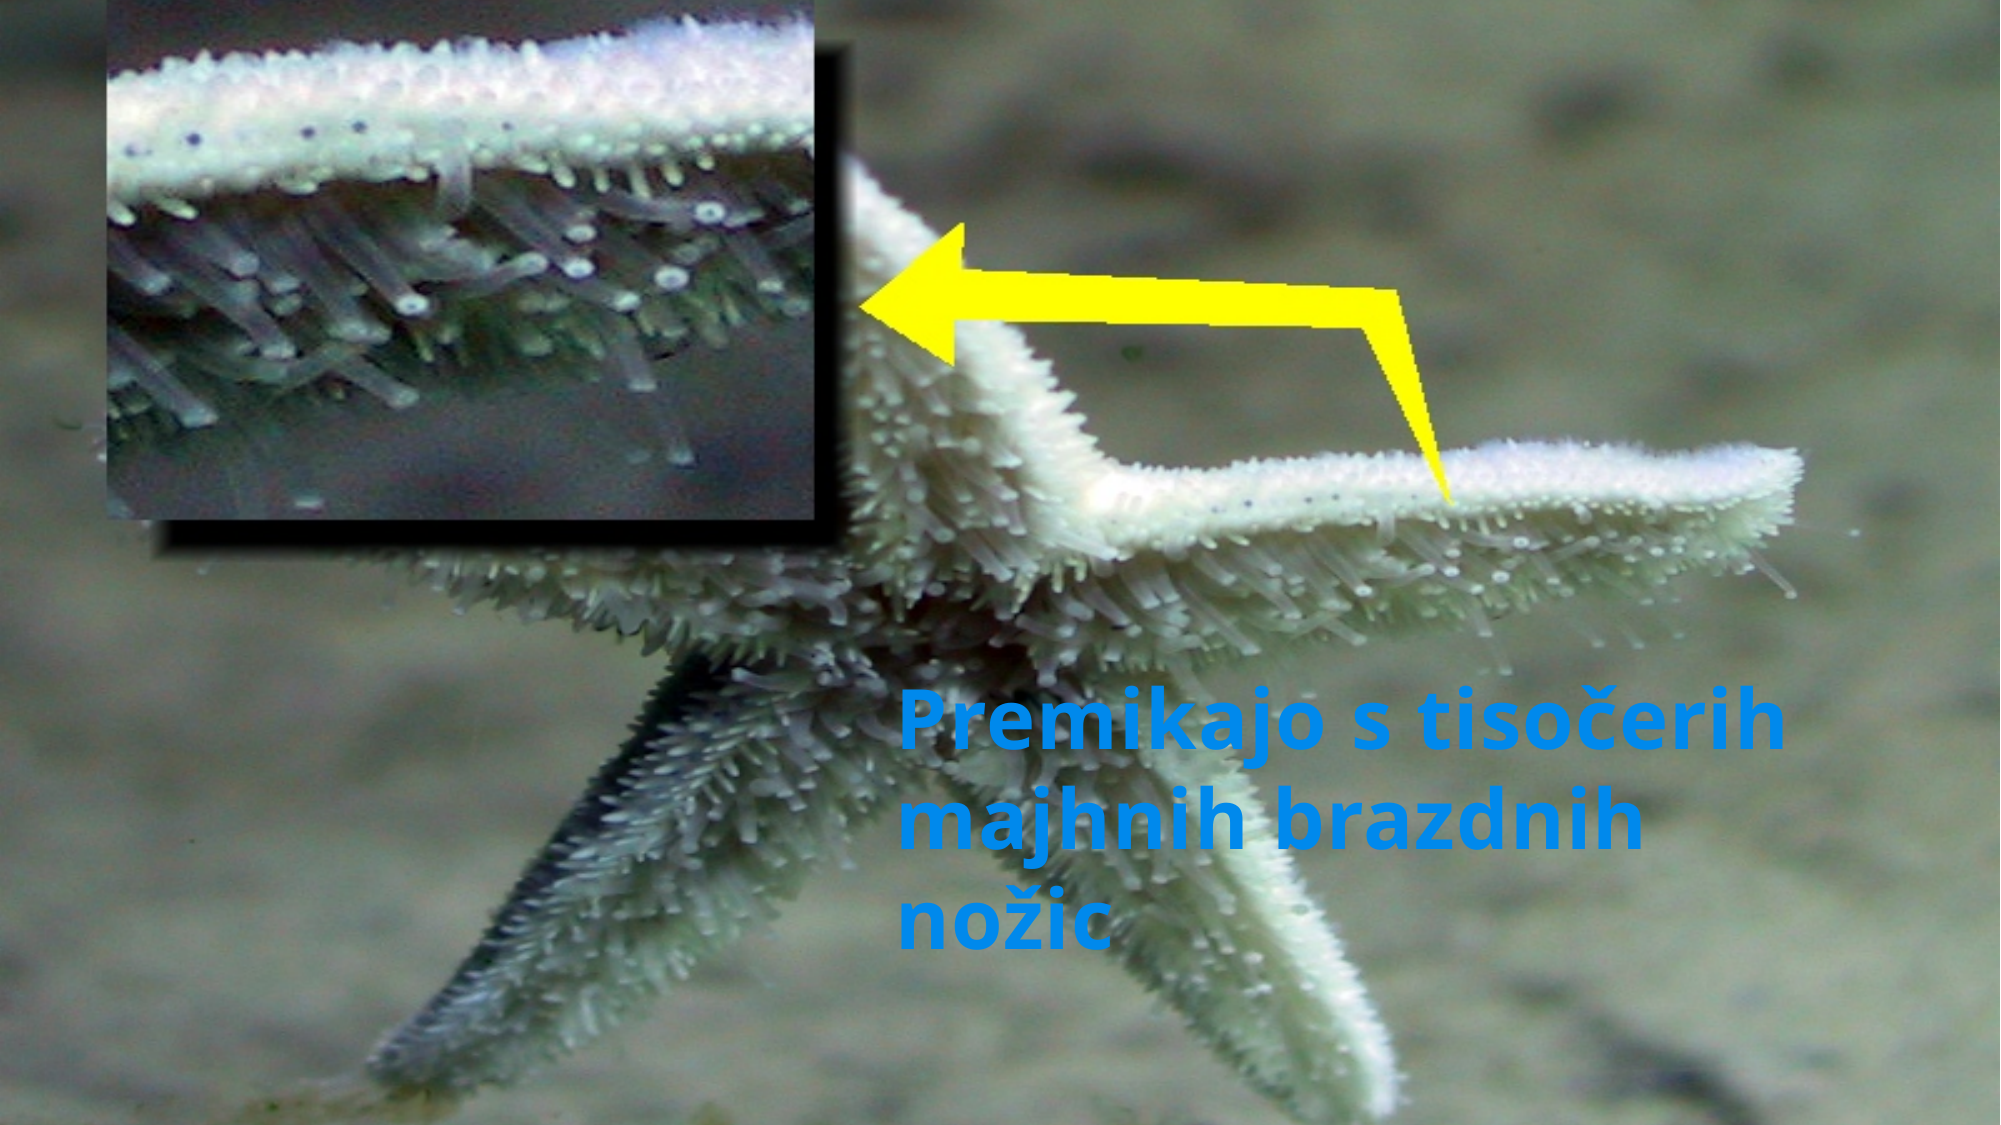

#
Premikajo s tisočerih majhnih brazdnih nožic